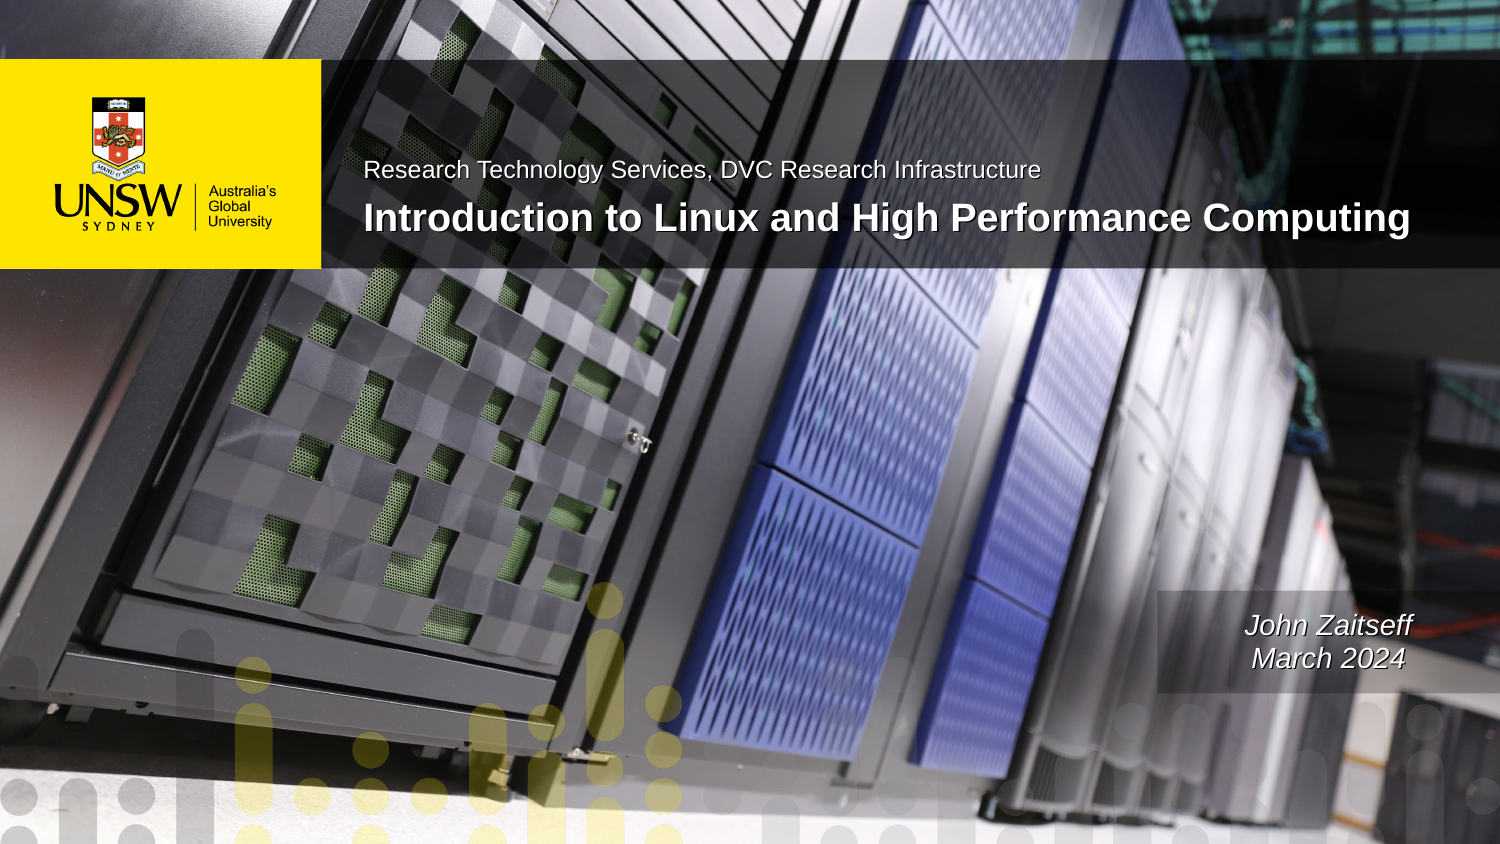

# Research Technology Services, DVC Research Infrastructure
Introduction to Linux and High Performance Computing
John Zaitseff
March 2024